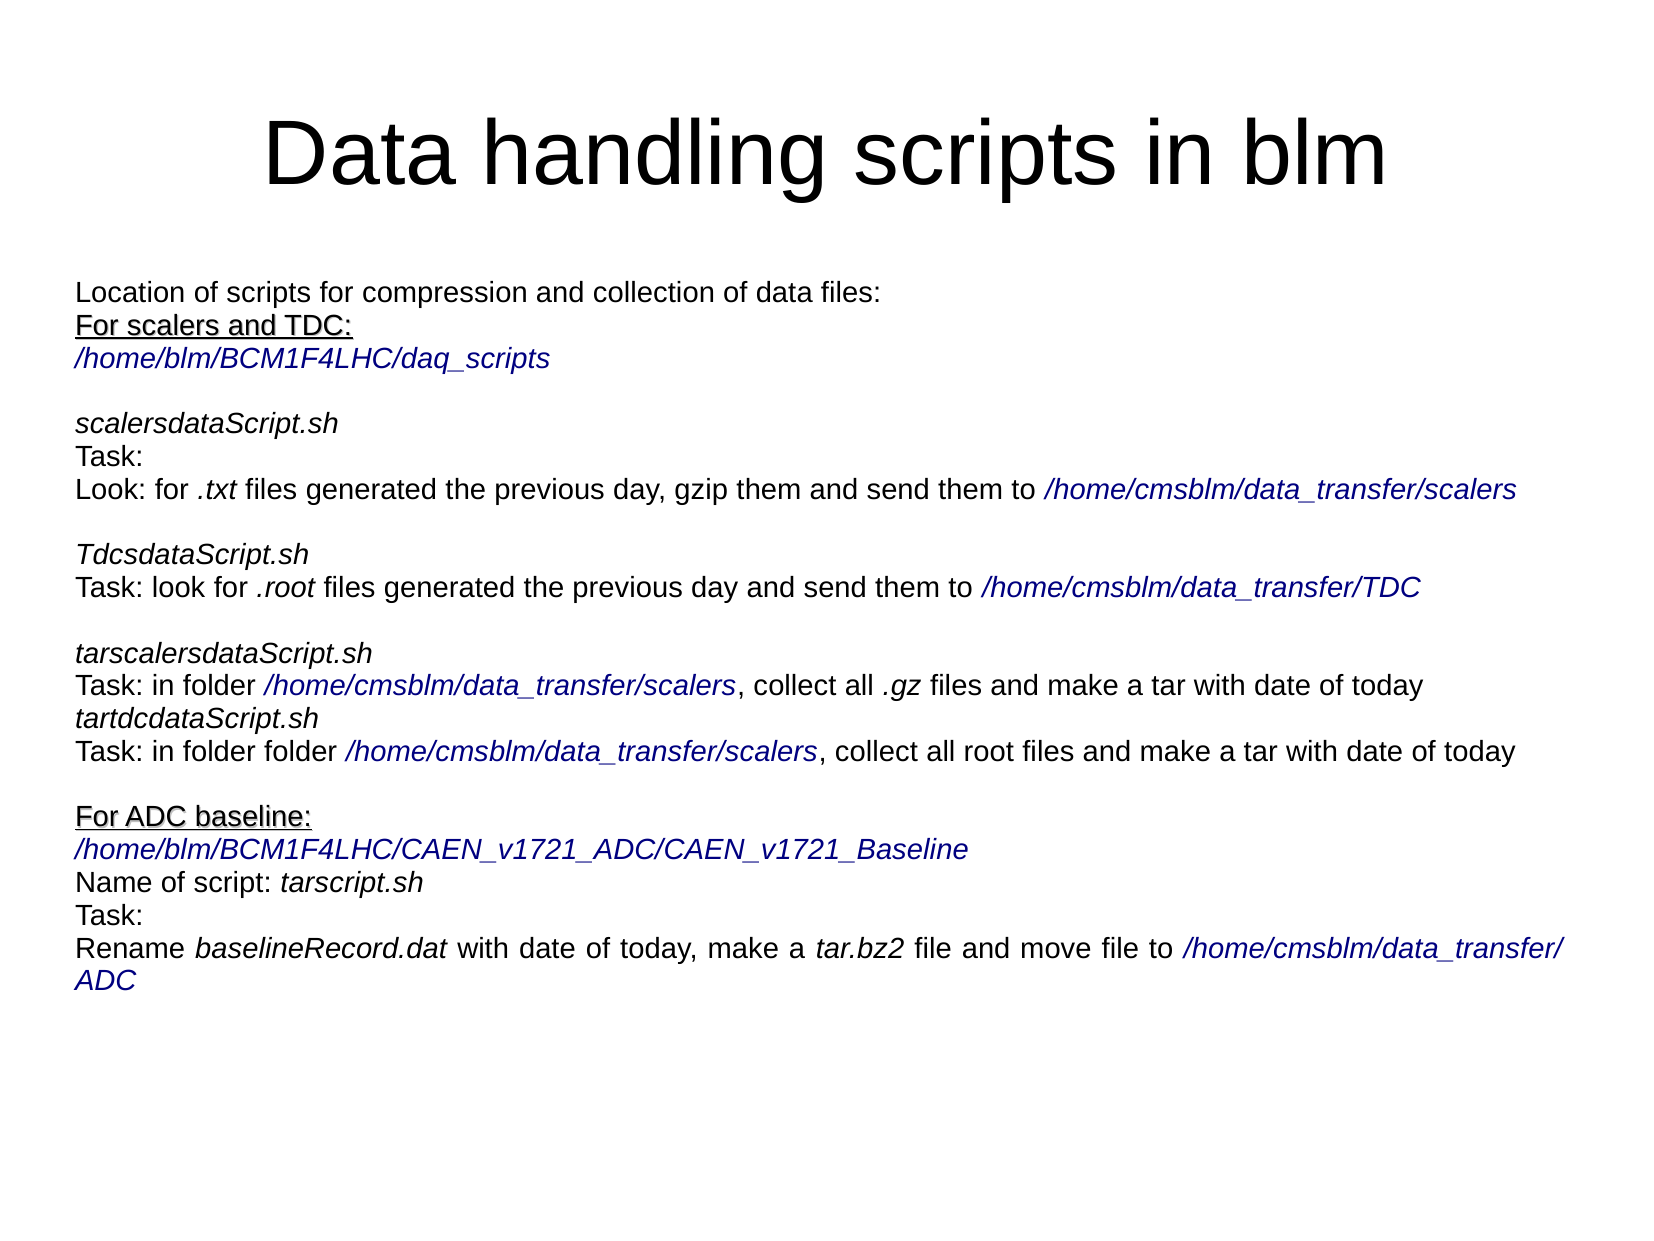

# Data handling scripts in blm
Location of scripts for compression and collection of data files:
For scalers and TDC:
/home/blm/BCM1F4LHC/daq_scripts
scalersdataScript.sh
Task:
Look: for .txt files generated the previous day, gzip them and send them to /home/cmsblm/data_transfer/scalers
TdcsdataScript.sh
Task: look for .root files generated the previous day and send them to /home/cmsblm/data_transfer/TDC
tarscalersdataScript.sh
Task: in folder /home/cmsblm/data_transfer/scalers, collect all .gz files and make a tar with date of today
tartdcdataScript.sh
Task: in folder folder /home/cmsblm/data_transfer/scalers, collect all root files and make a tar with date of today
For ADC baseline:
/home/blm/BCM1F4LHC/CAEN_v1721_ADC/CAEN_v1721_Baseline
Name of script: tarscript.sh
Task:
Rename baselineRecord.dat with date of today, make a tar.bz2 file and move file to /home/cmsblm/data_transfer/ ADC